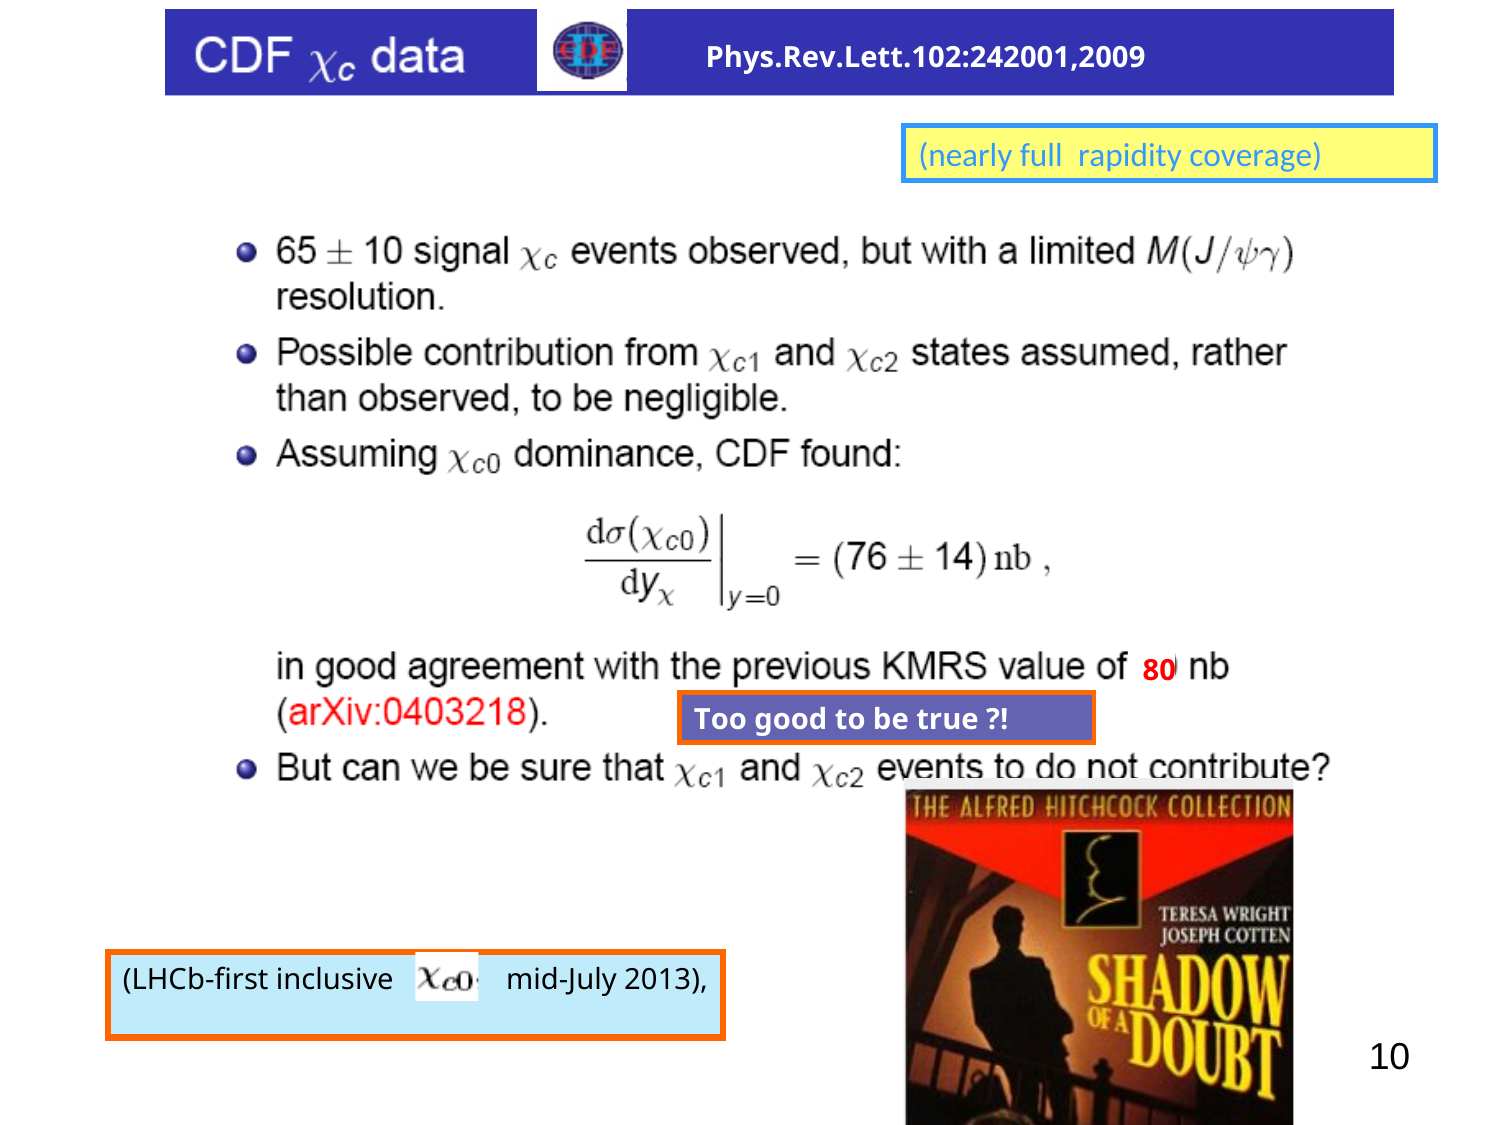

Phys.Rev.Lett.102:242001,2009
(nearly full rapidity coverage)
80
Too good to be true ?!
(LHCb-first inclusive mid-July 2013),